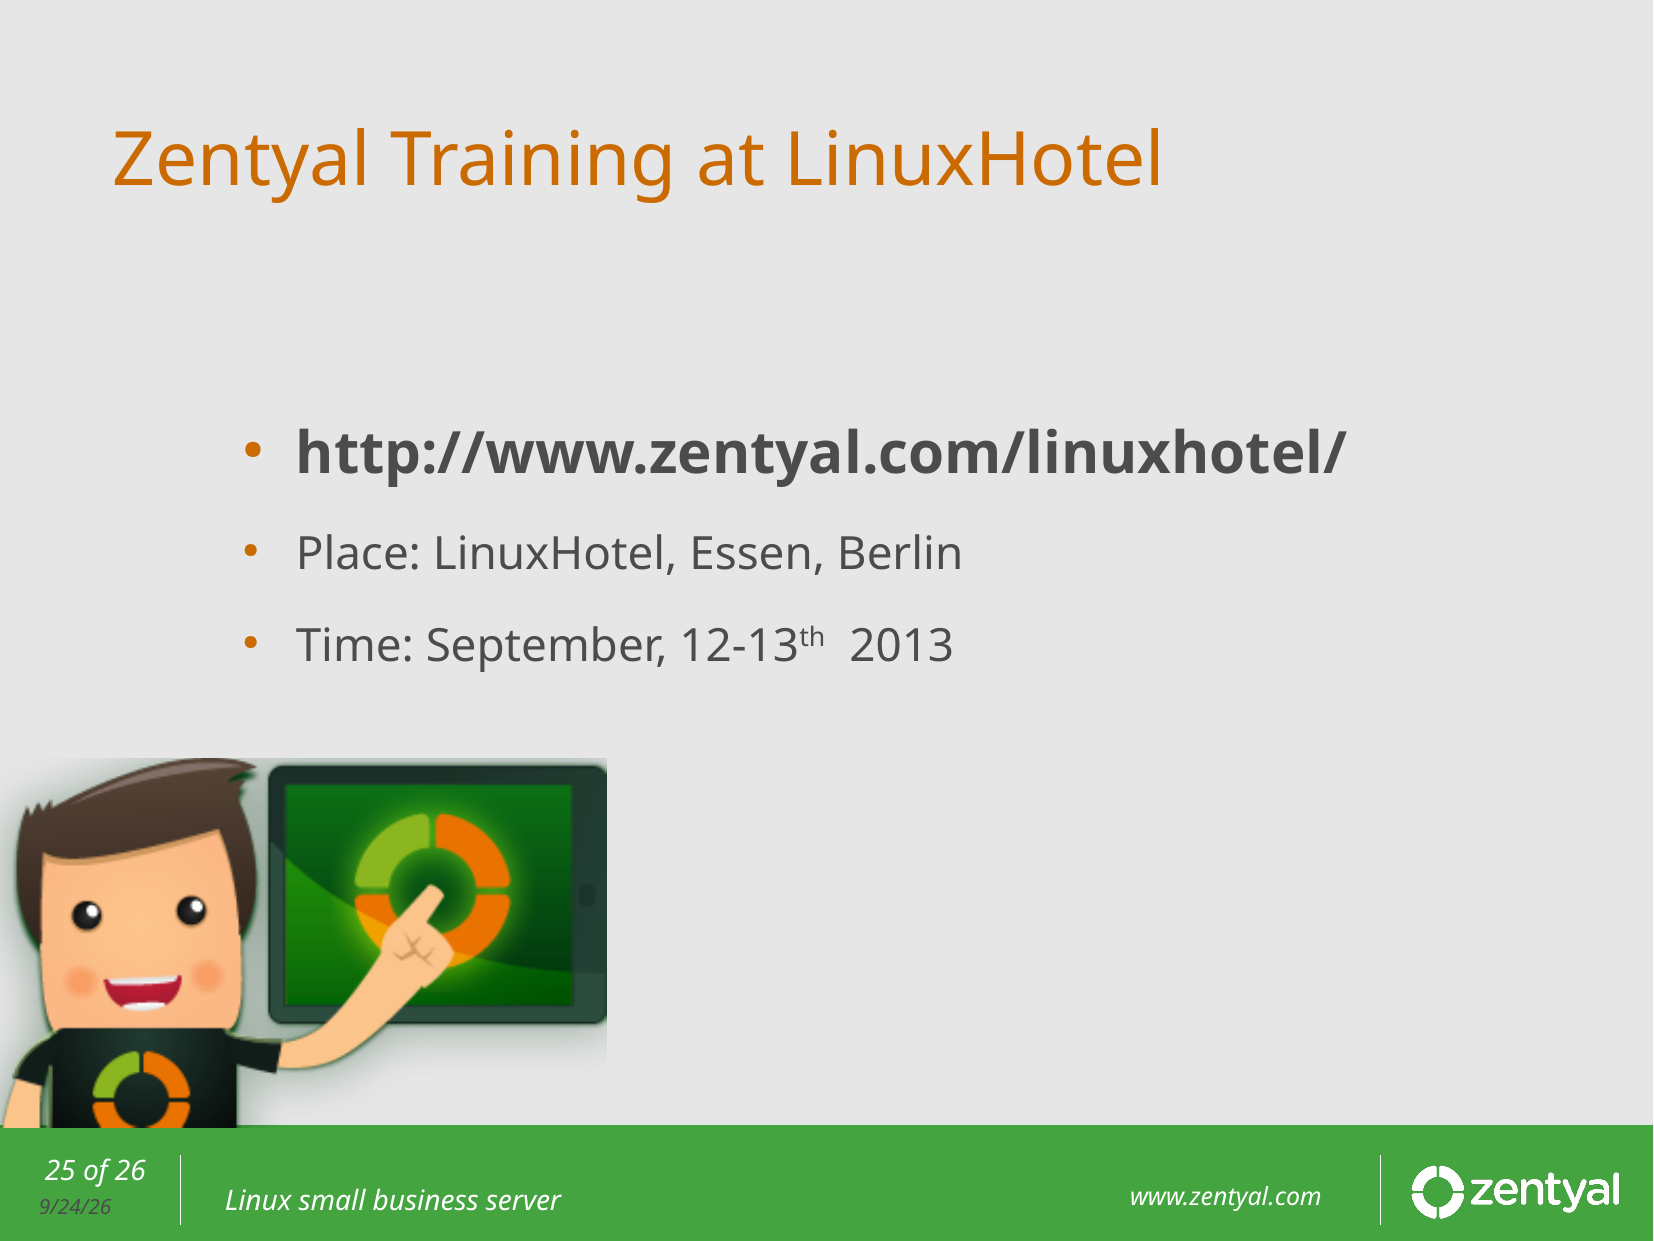

# Zentyal Training at LinuxHotel
http://www.zentyal.com/linuxhotel/
Place: LinuxHotel, Essen, Berlin
Time: September, 12-13th 2013